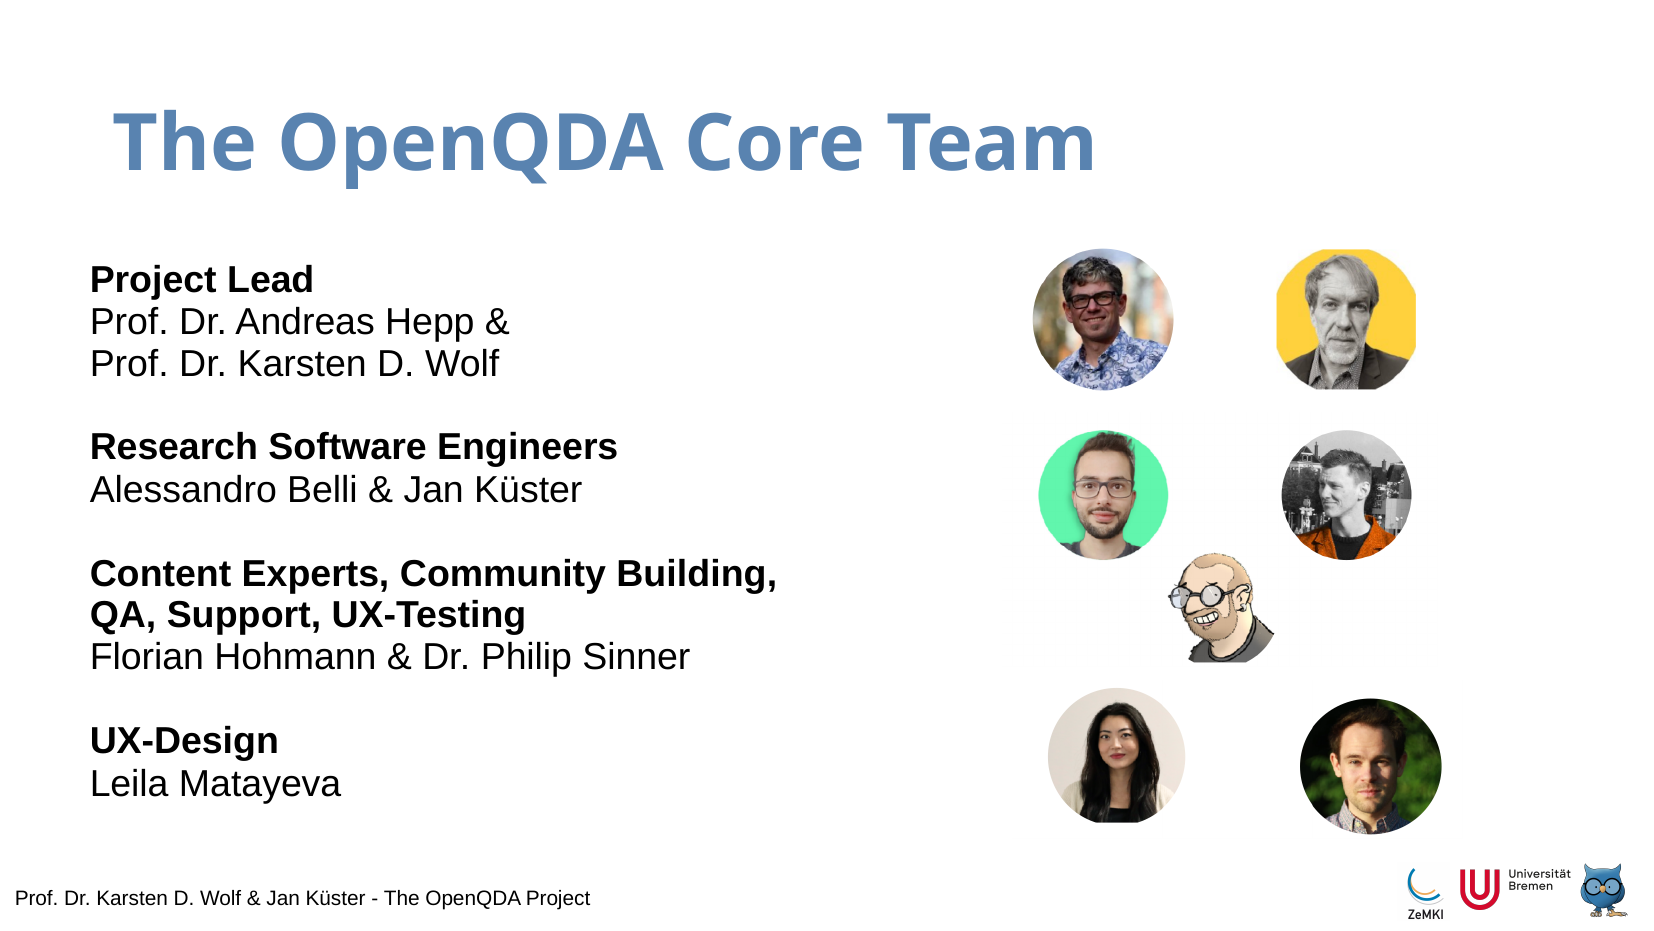

# The OpenQDA Core Team
Project Lead
Prof. Dr. Andreas Hepp &
Prof. Dr. Karsten D. Wolf
Research Software Engineers
Alessandro Belli & Jan Küster
Content Experts, Community Building,
QA, Support, UX-Testing
Florian Hohmann & Dr. Philip Sinner
UX-Design
Leila Matayeva